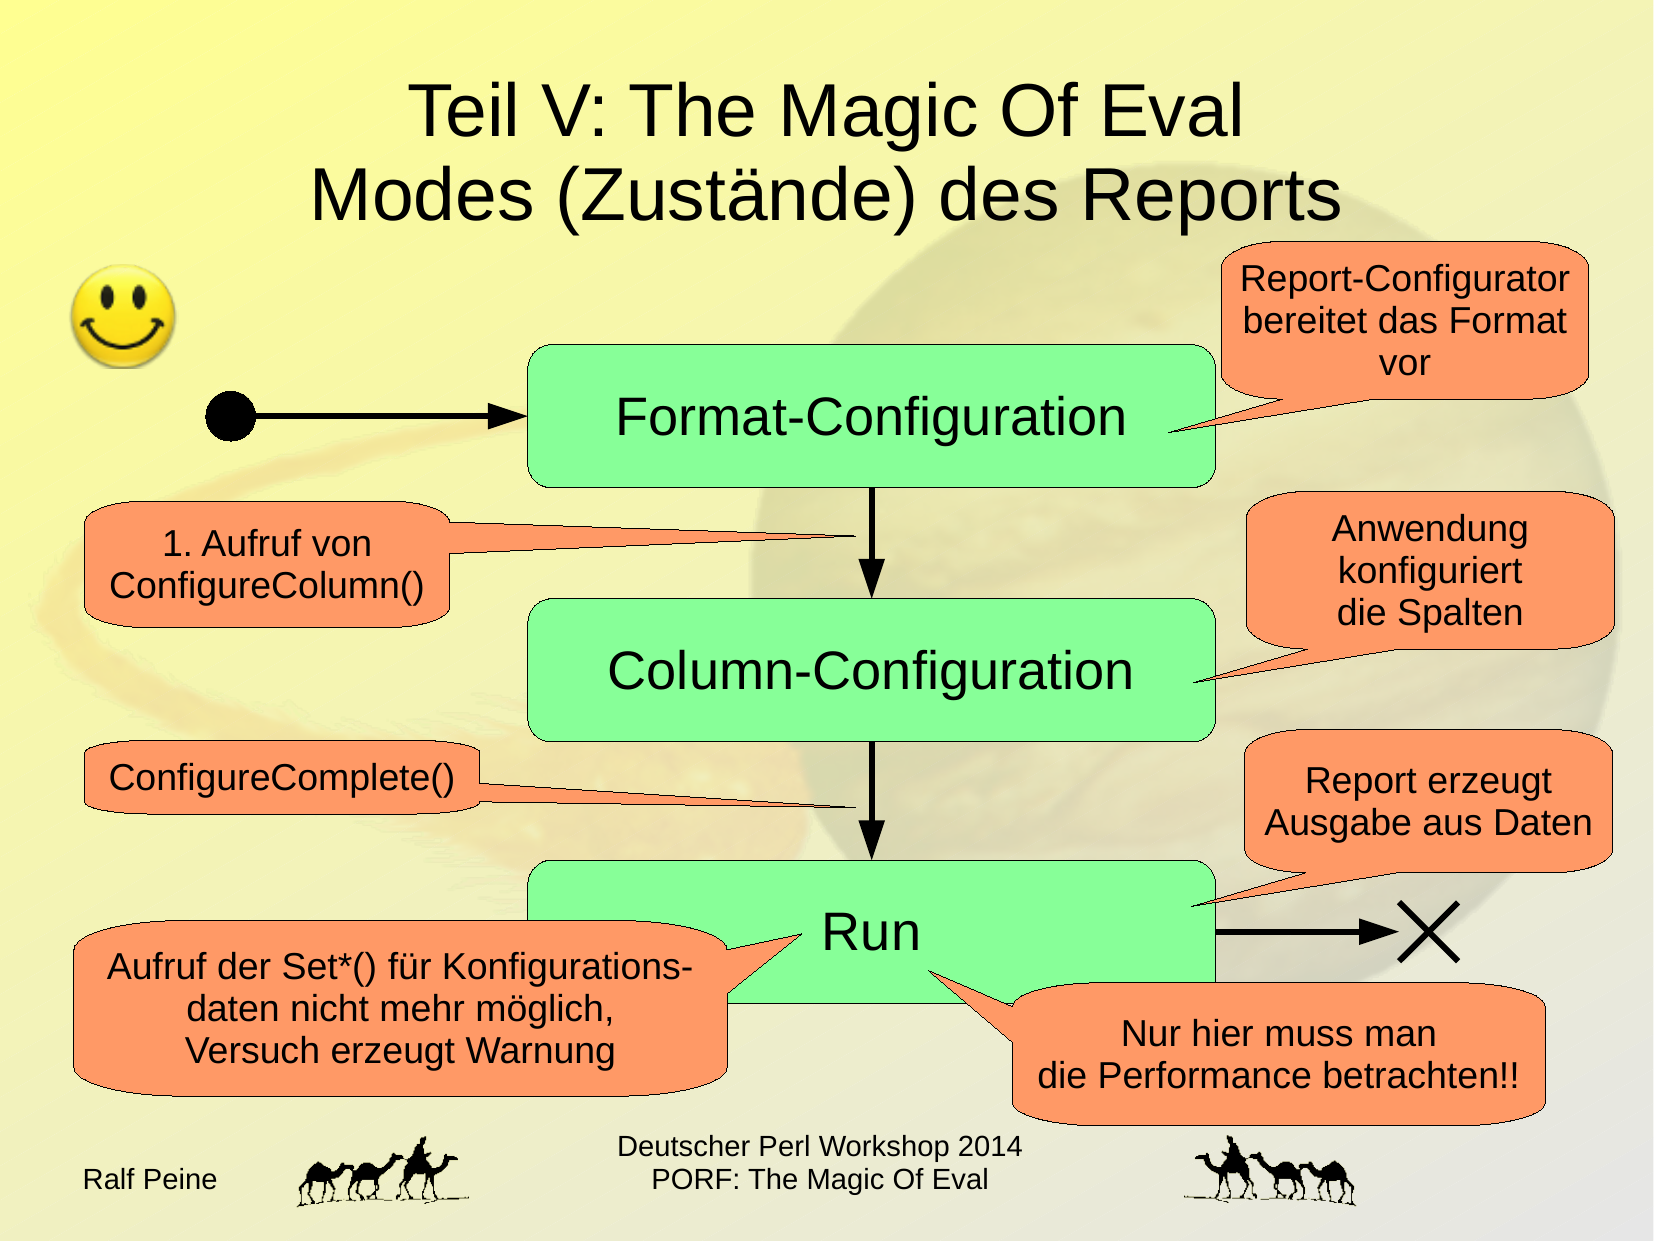

# Teil V: The Magic Of Eval Modes (Zustände) des Reports
Report-Configurator
bereitet das Format
vor
Format-Configuration
Anwendung
konfiguriert
die Spalten
1. Aufruf von
ConfigureColumn()
Column-Configuration
Report erzeugt
Ausgabe aus Daten
ConfigureComplete()
Run
Aufruf der Set*() für Konfigurations-
daten nicht mehr möglich,
Versuch erzeugt Warnung
Nur hier muss man
die Performance betrachten!!